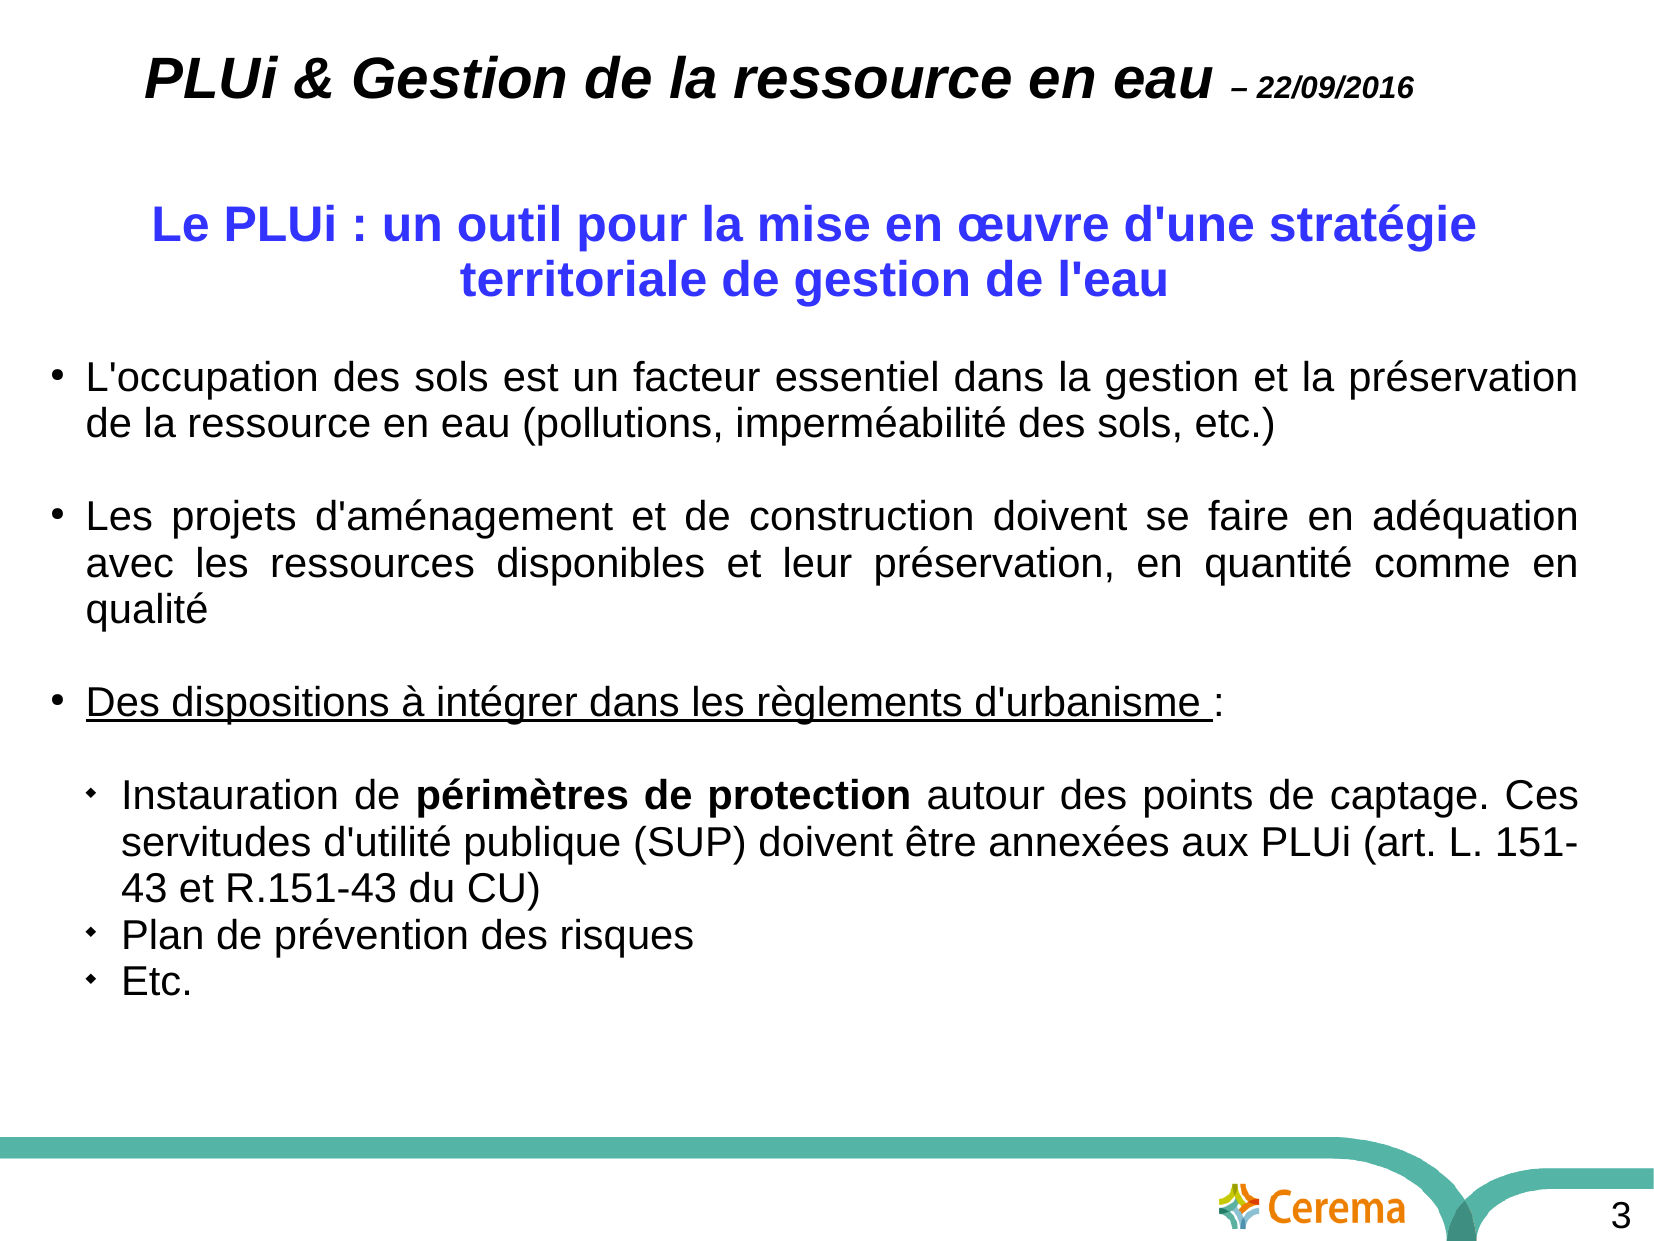

# PLUi & Gestion de la ressource en eau – 22/09/2016
Le PLUi : un outil pour la mise en œuvre d'une stratégie territoriale de gestion de l'eau
L'occupation des sols est un facteur essentiel dans la gestion et la préservation de la ressource en eau (pollutions, imperméabilité des sols, etc.)
Les projets d'aménagement et de construction doivent se faire en adéquation avec les ressources disponibles et leur préservation, en quantité comme en qualité
Des dispositions à intégrer dans les règlements d'urbanisme :
Instauration de périmètres de protection autour des points de captage. Ces servitudes d'utilité publique (SUP) doivent être annexées aux PLUi (art. L. 151-43 et R.151-43 du CU)
Plan de prévention des risques
Etc.